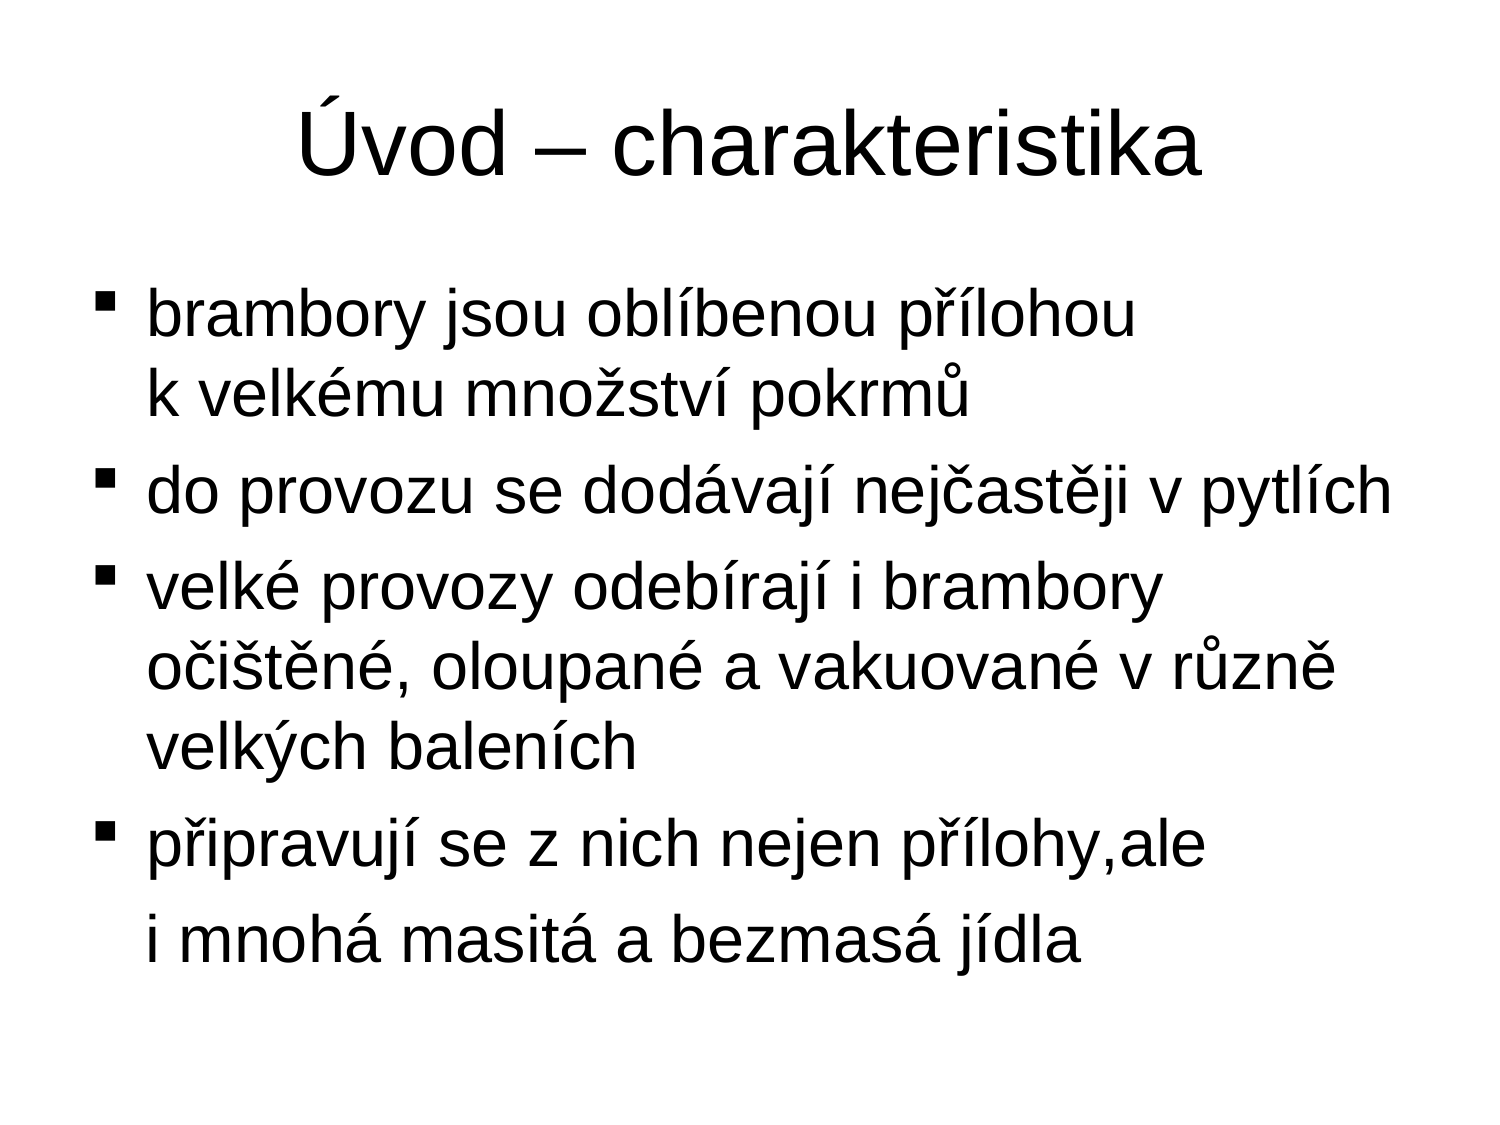

# Úvod – charakteristika
brambory jsou oblíbenou přílohou k velkému množství pokrmů
do provozu se dodávají nejčastěji v pytlích
velké provozy odebírají i brambory očištěné, oloupané a vakuované v různě velkých baleních
připravují se z nich nejen přílohy,ale
 i mnohá masitá a bezmasá jídla